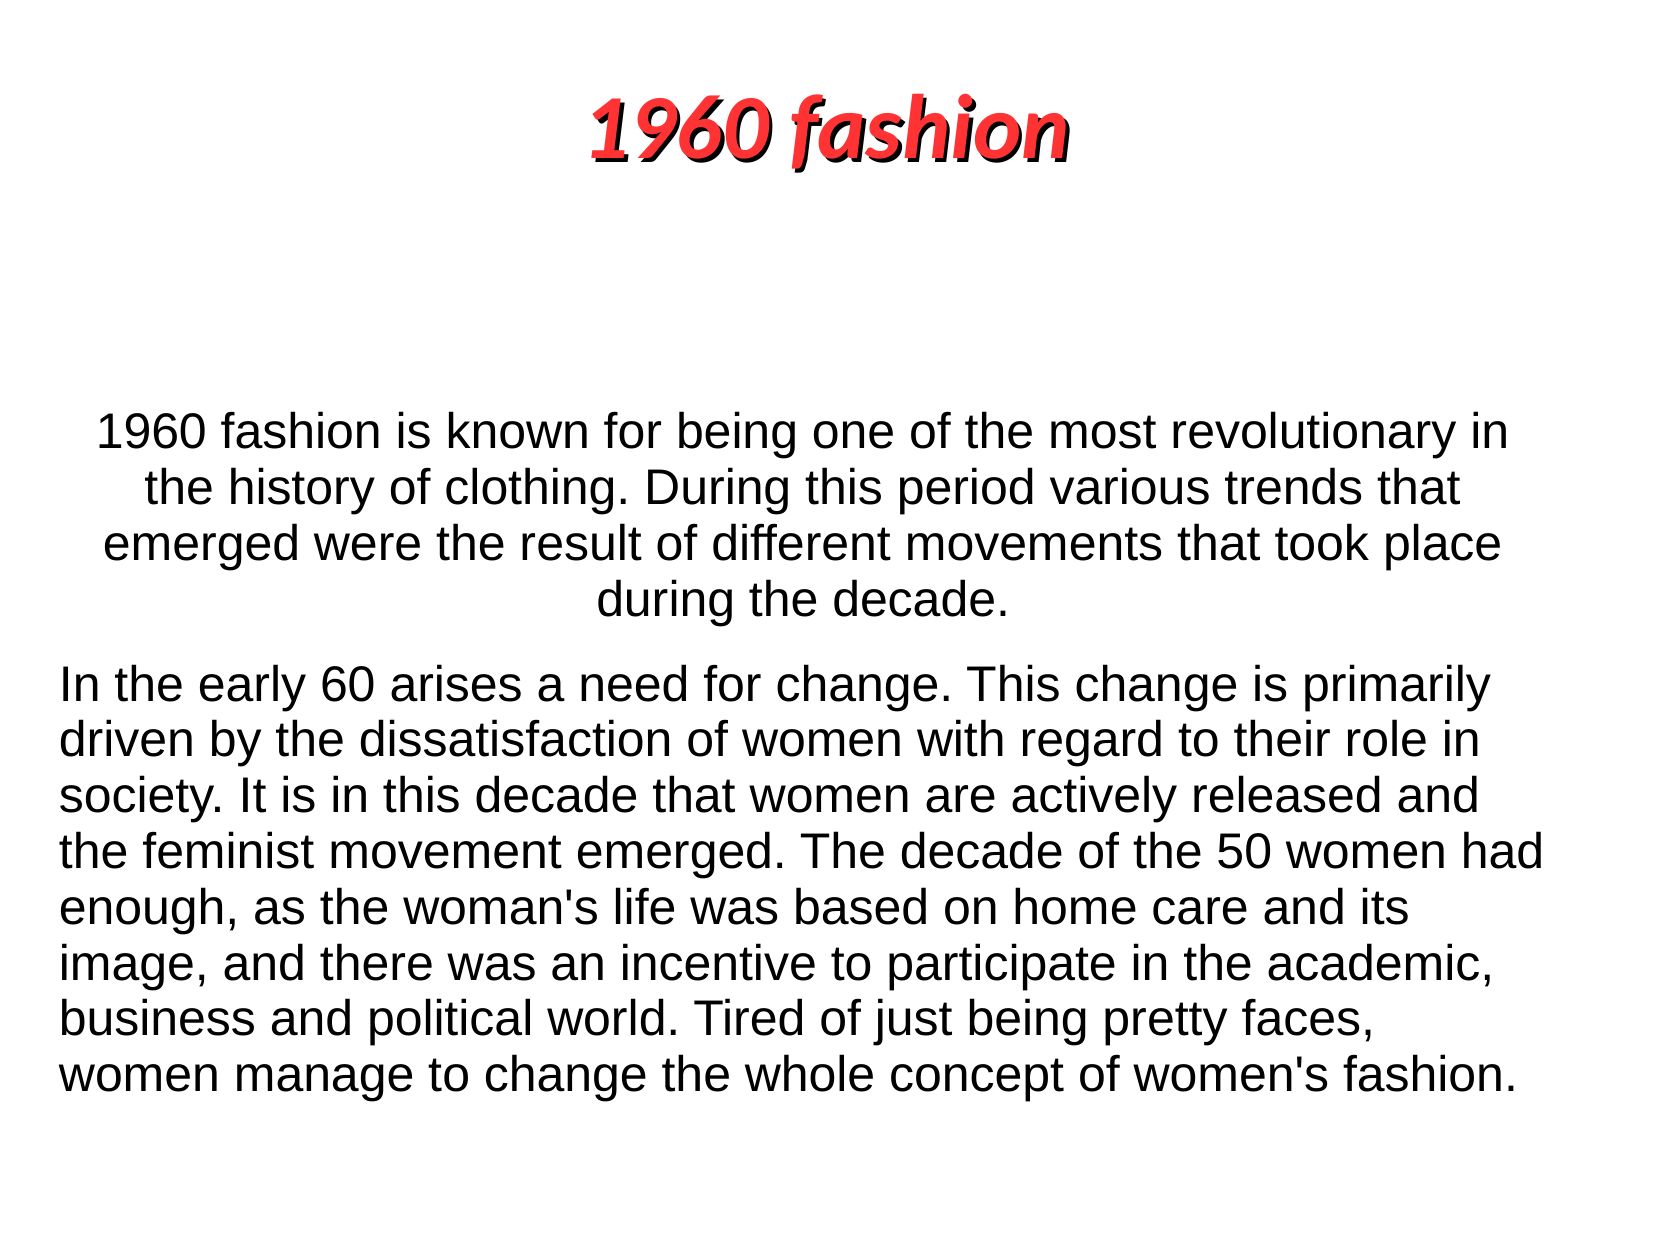

# 1960 fashion
1960 fashion is known for being one of the most revolutionary in the history of clothing. During this period various trends that emerged were the result of different movements that took place during the decade.
In the early 60 arises a need for change. This change is primarily driven by the dissatisfaction of women with regard to their role in society. It is in this decade that women are actively released and the feminist movement emerged. The decade of the 50 women had enough, as the woman's life was based on home care and its image, and there was an incentive to participate in the academic, business and political world. Tired of just being pretty faces, women manage to change the whole concept of women's fashion.